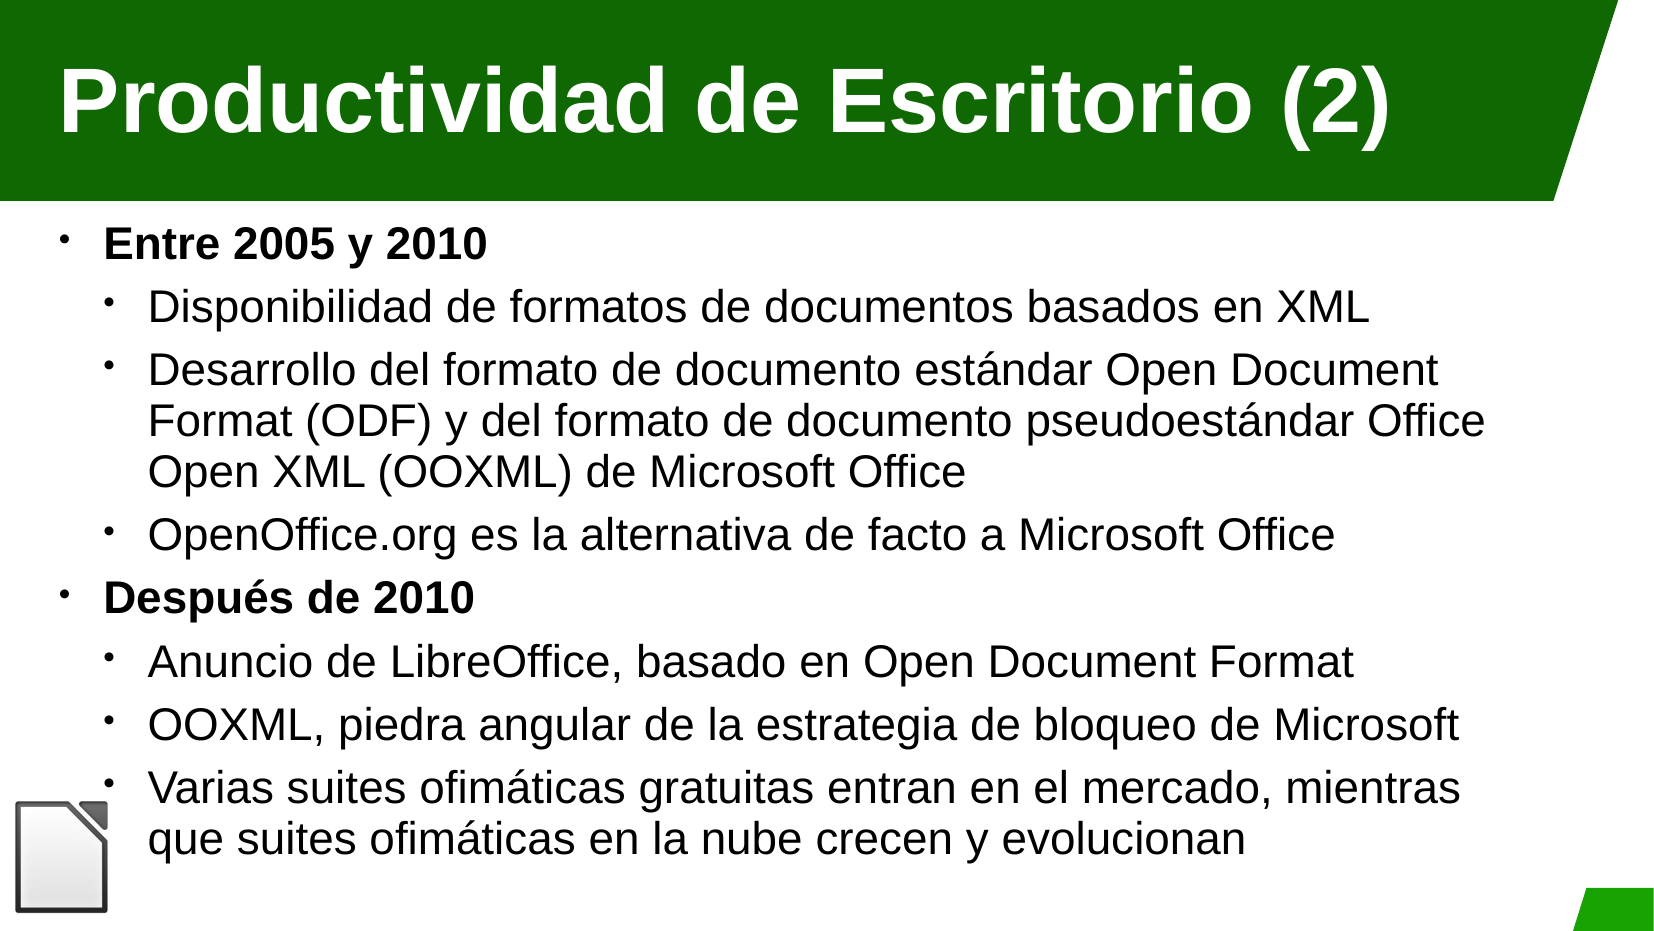

# Productividad de Escritorio (2)
Entre 2005 y 2010
Disponibilidad de formatos de documentos basados en XML
Desarrollo del formato de documento estándar Open Document Format (ODF) y del formato de documento pseudoestándar Office Open XML (OOXML) de Microsoft Office
OpenOffice.org es la alternativa de facto a Microsoft Office
Después de 2010
Anuncio de LibreOffice, basado en Open Document Format
OOXML, piedra angular de la estrategia de bloqueo de Microsoft
Varias suites ofimáticas gratuitas entran en el mercado, mientras que suites ofimáticas en la nube crecen y evolucionan